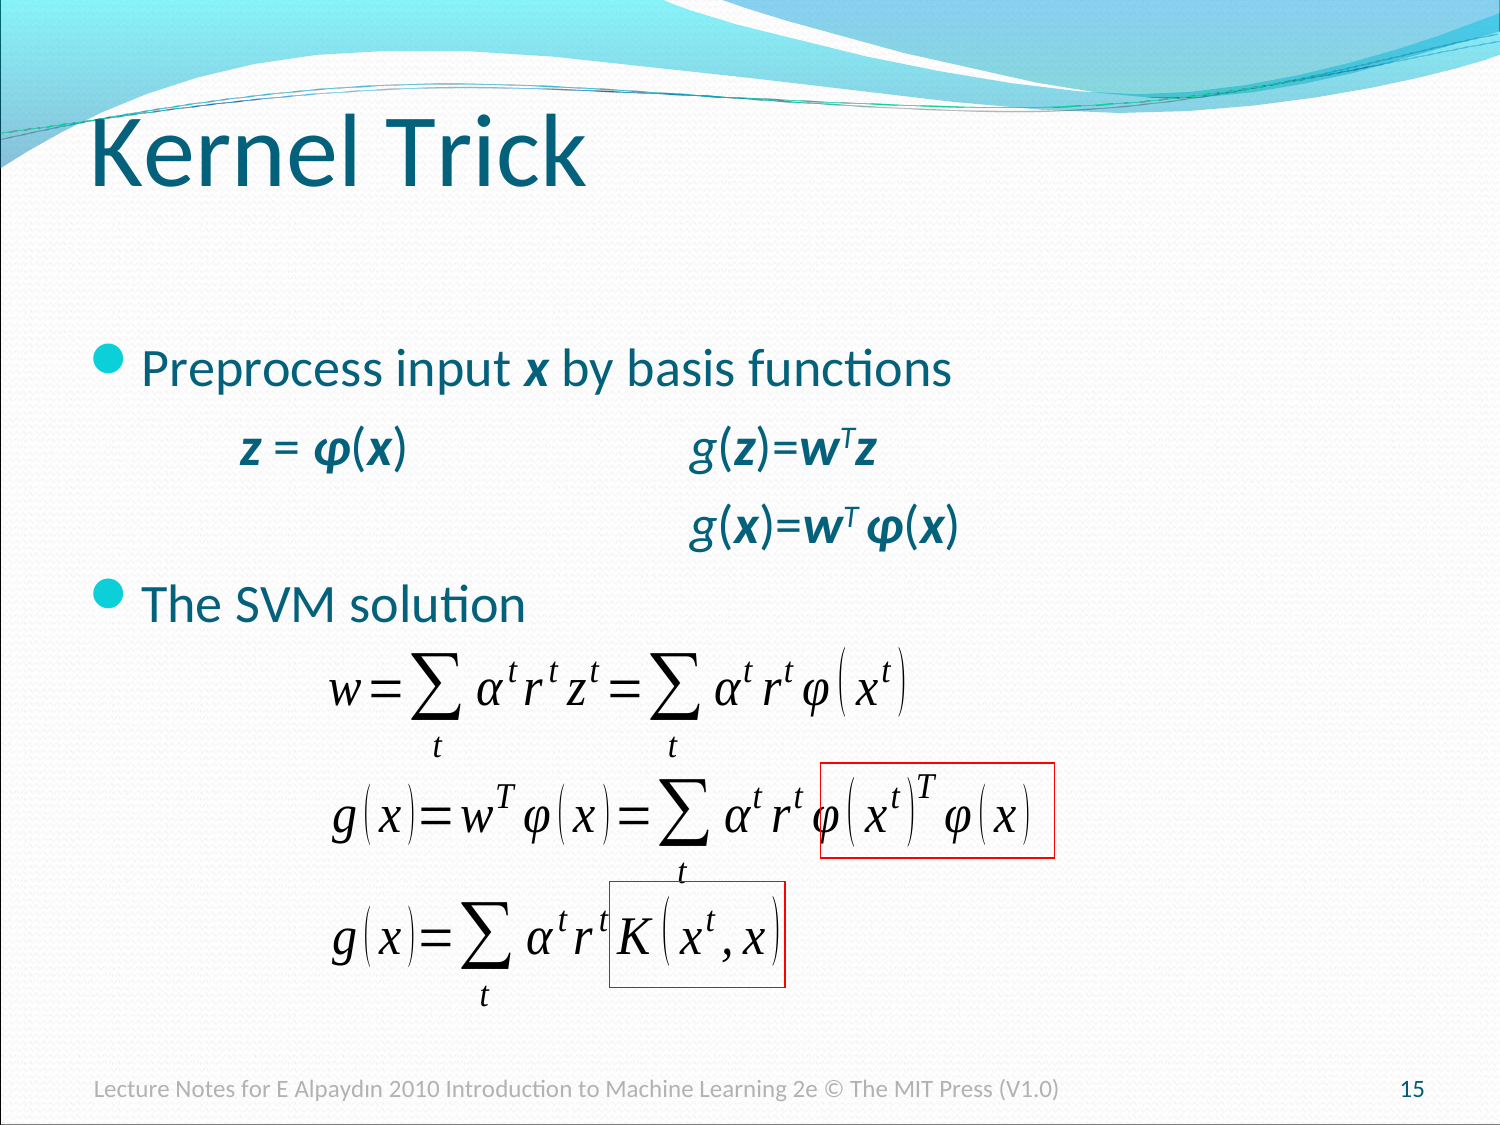

Kernel Trick
Preprocess input x by basis functions
		z = φ(x)		g(z)=wTz
					g(x)=wT φ(x)
The SVM solution
Lecture Notes for E Alpaydın 2010 Introduction to Machine Learning 2e © The MIT Press (V1.0)